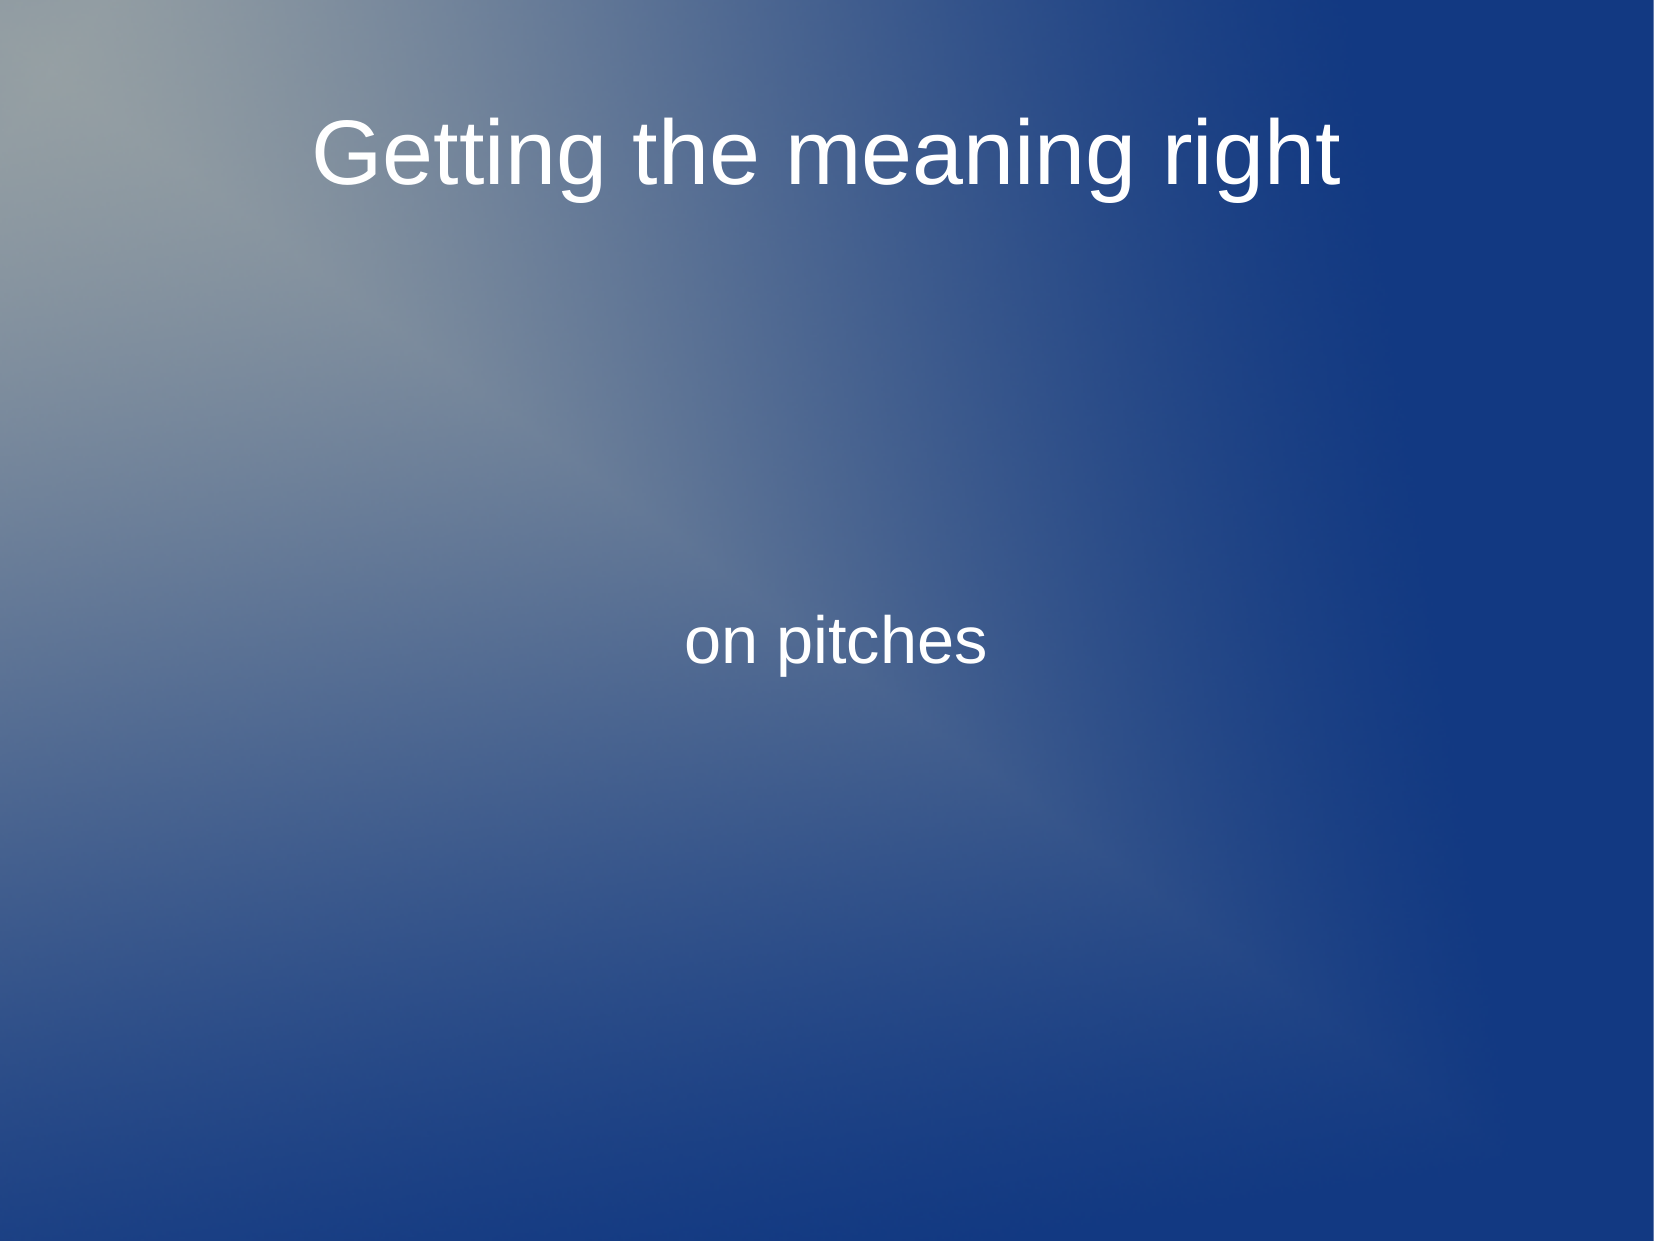

# Getting the meaning right
 on pitches